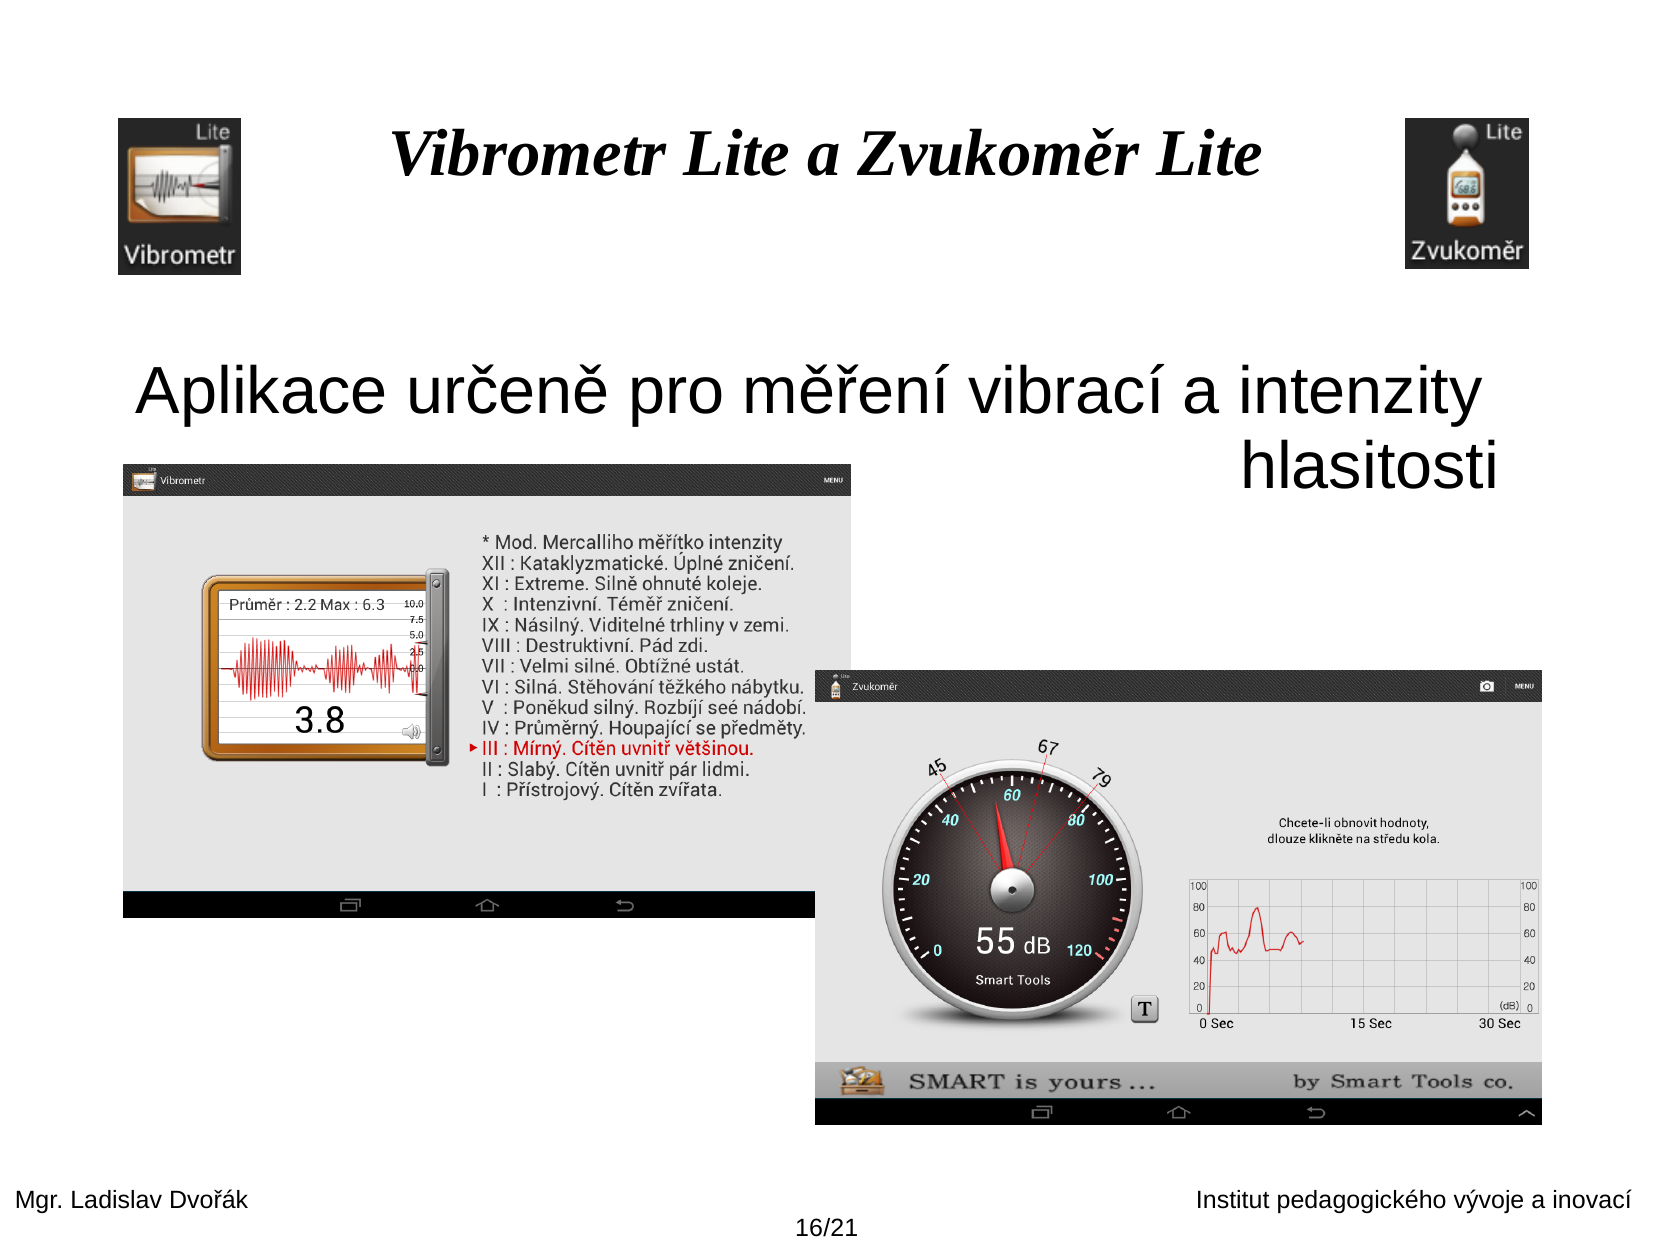

# Vibrometr Lite a Zvukoměr Lite
Aplikace určeně pro měření vibrací a intenzity hlasitosti
Mgr. Ladislav Dvořák													Institut pedagogického vývoje a inovací